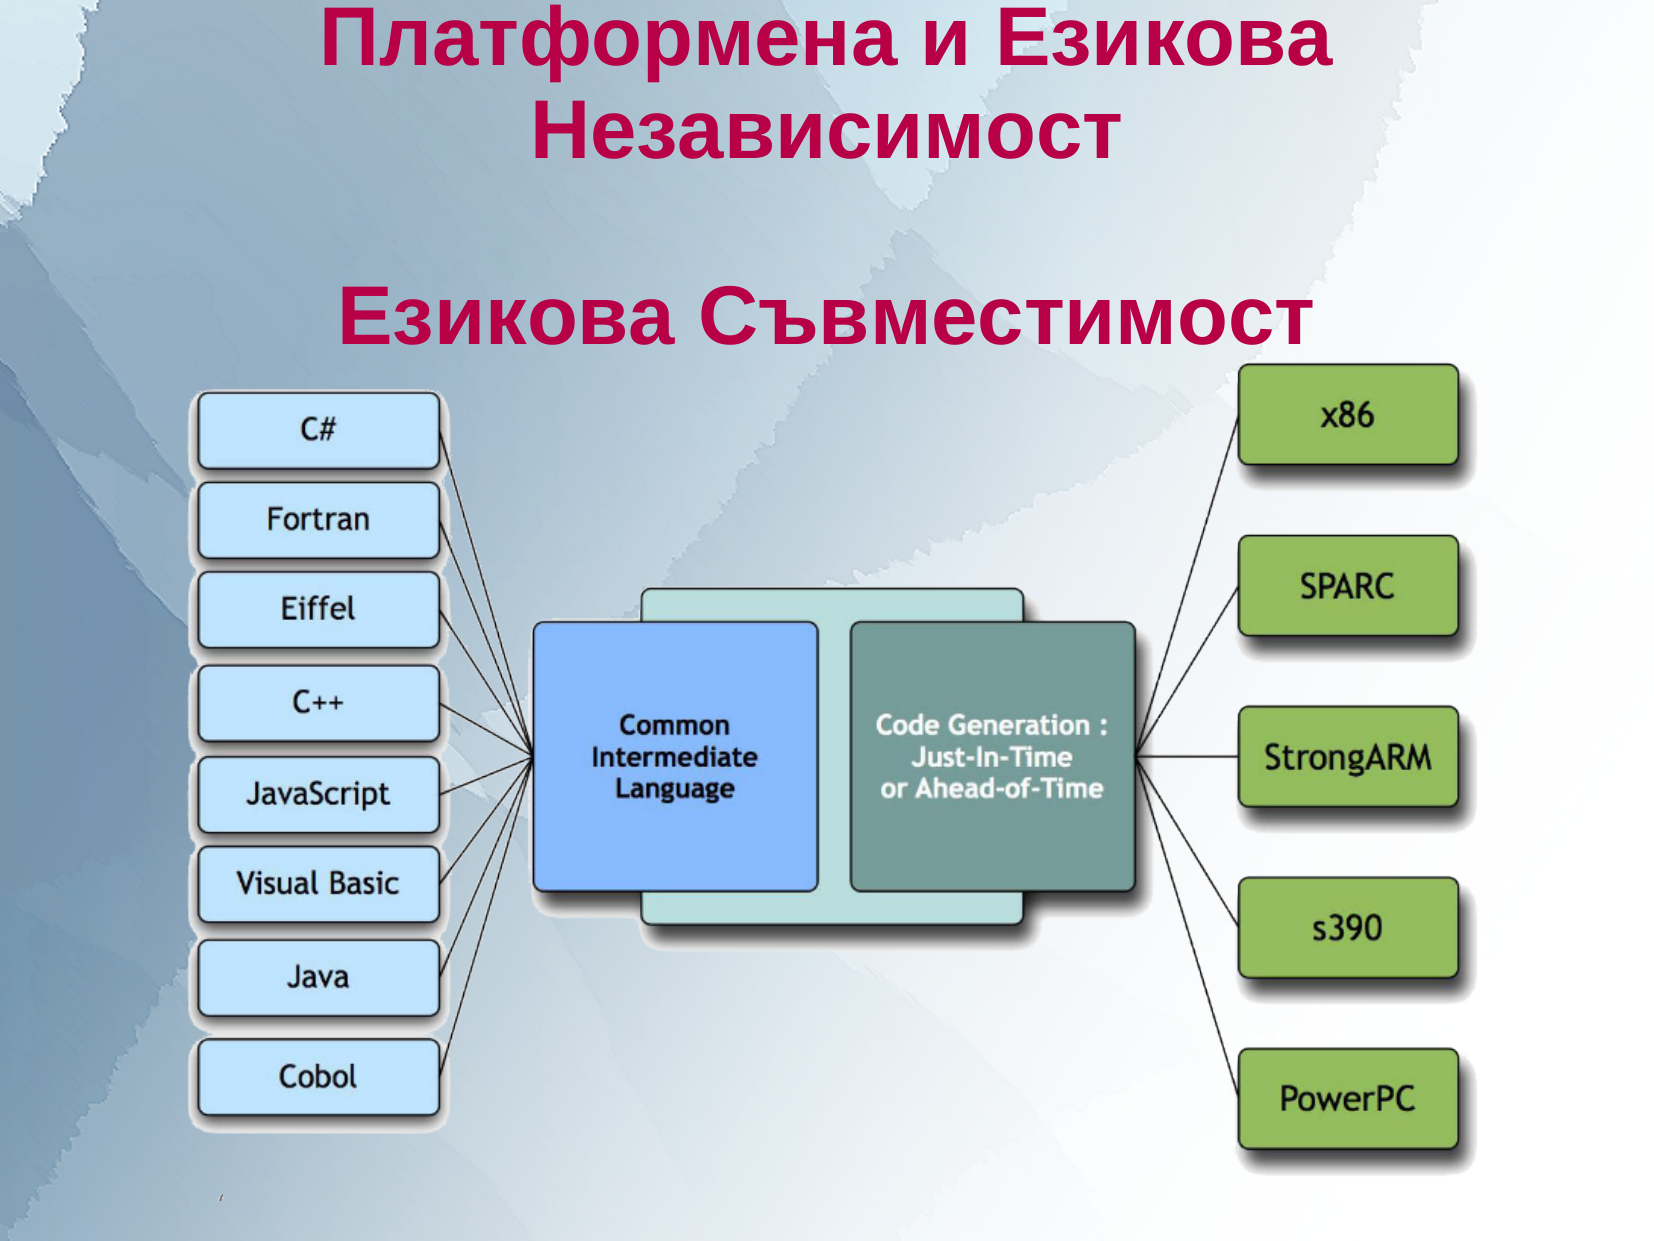

# Платформена и Езикова Независимост Езикова Съвместимост